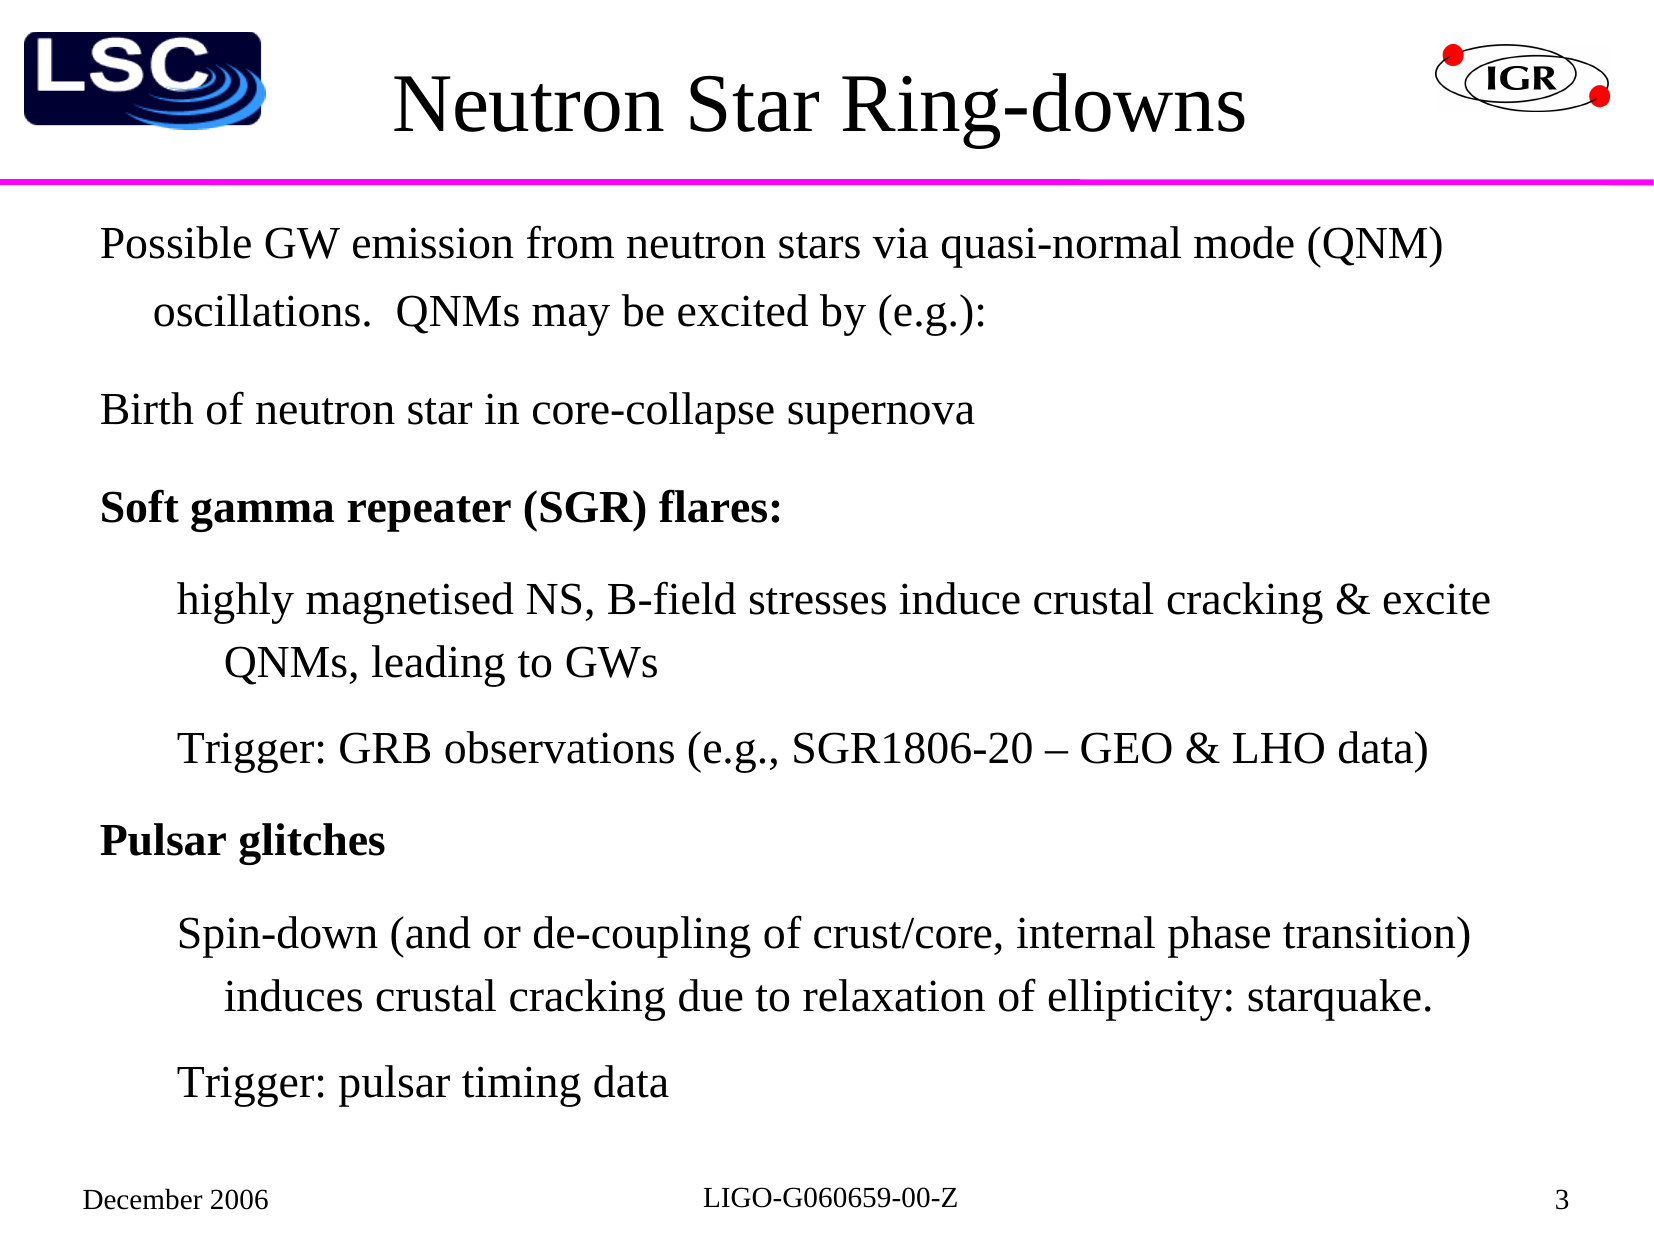

# Neutron Star Ring-downs
Possible GW emission from neutron stars via quasi-normal mode (QNM) oscillations. QNMs may be excited by (e.g.):
Birth of neutron star in core-collapse supernova
Soft gamma repeater (SGR) flares:
highly magnetised NS, B-field stresses induce crustal cracking & excite QNMs, leading to GWs
Trigger: GRB observations (e.g., SGR1806-20 – GEO & LHO data)
Pulsar glitches
Spin-down (and or de-coupling of crust/core, internal phase transition) induces crustal cracking due to relaxation of ellipticity: starquake.
Trigger: pulsar timing data
December 2006
3
LIGO-G060659-00-Z